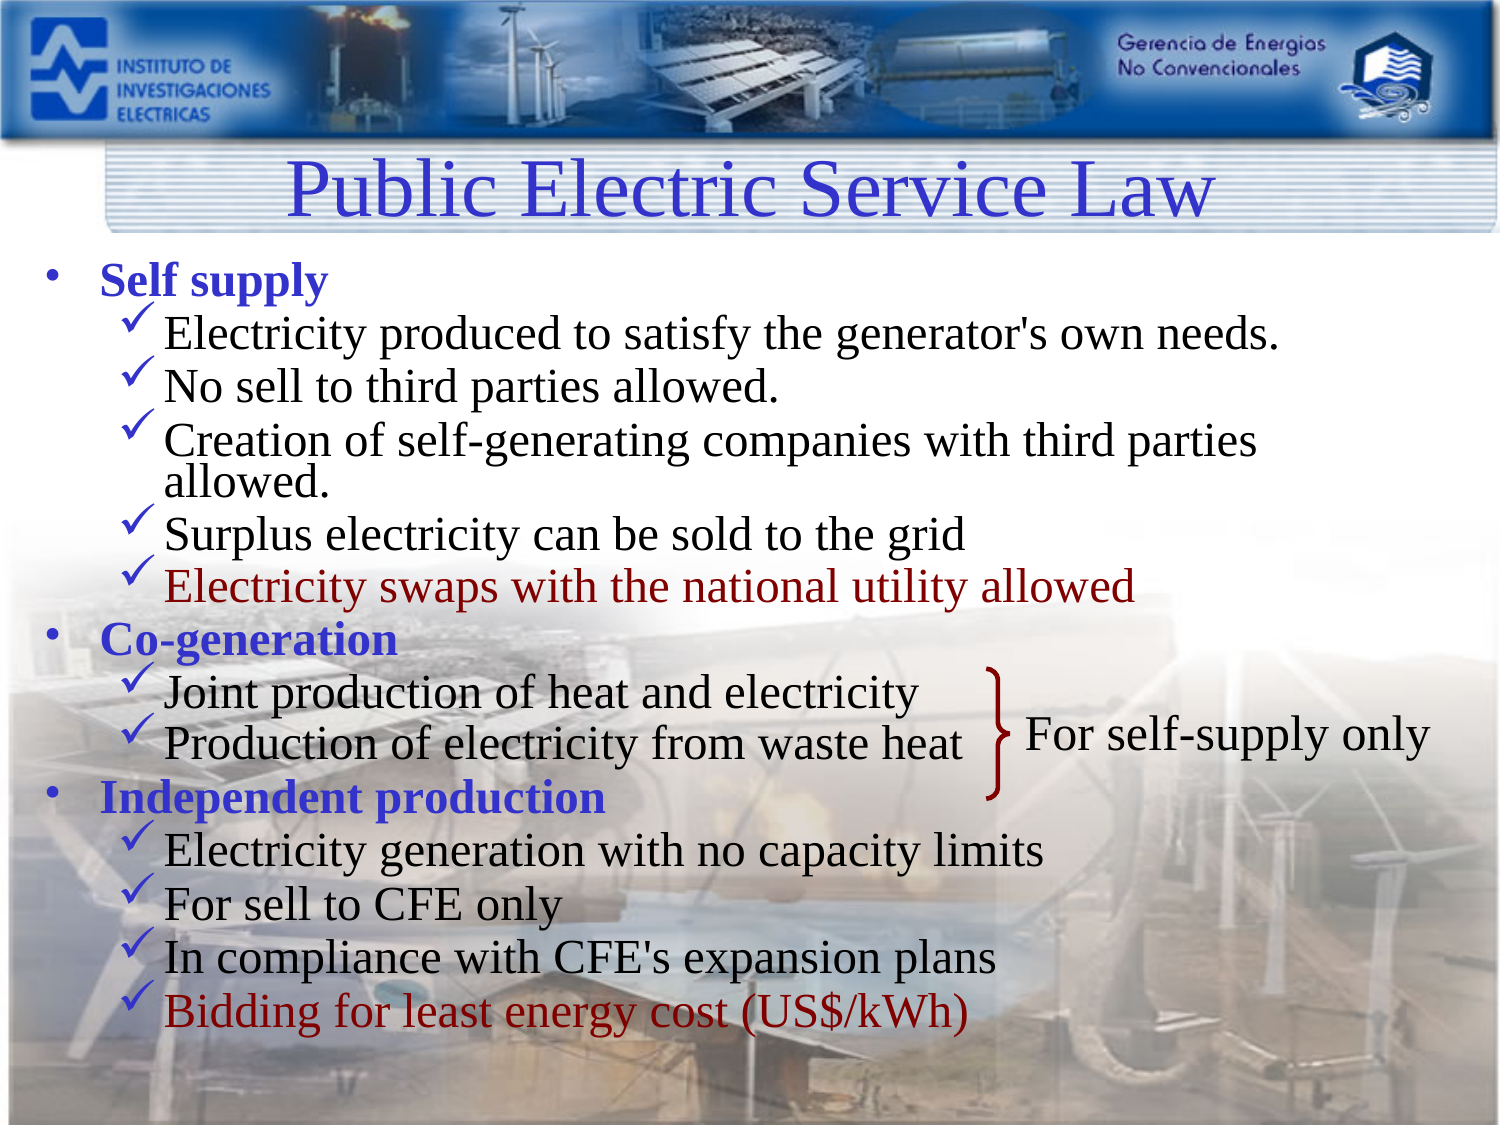

# Public Electric Service Law
Self supply
Electricity produced to satisfy the generator's own needs.
No sell to third parties allowed.
Creation of self-generating companies with third parties allowed.
Surplus electricity can be sold to the grid
Electricity swaps with the national utility allowed
Co-generation
Joint production of heat and electricity
Production of electricity from waste heat
Independent production
Electricity generation with no capacity limits
For sell to CFE only
In compliance with CFE's expansion plans
Bidding for least energy cost (US$/kWh)
For self-supply only